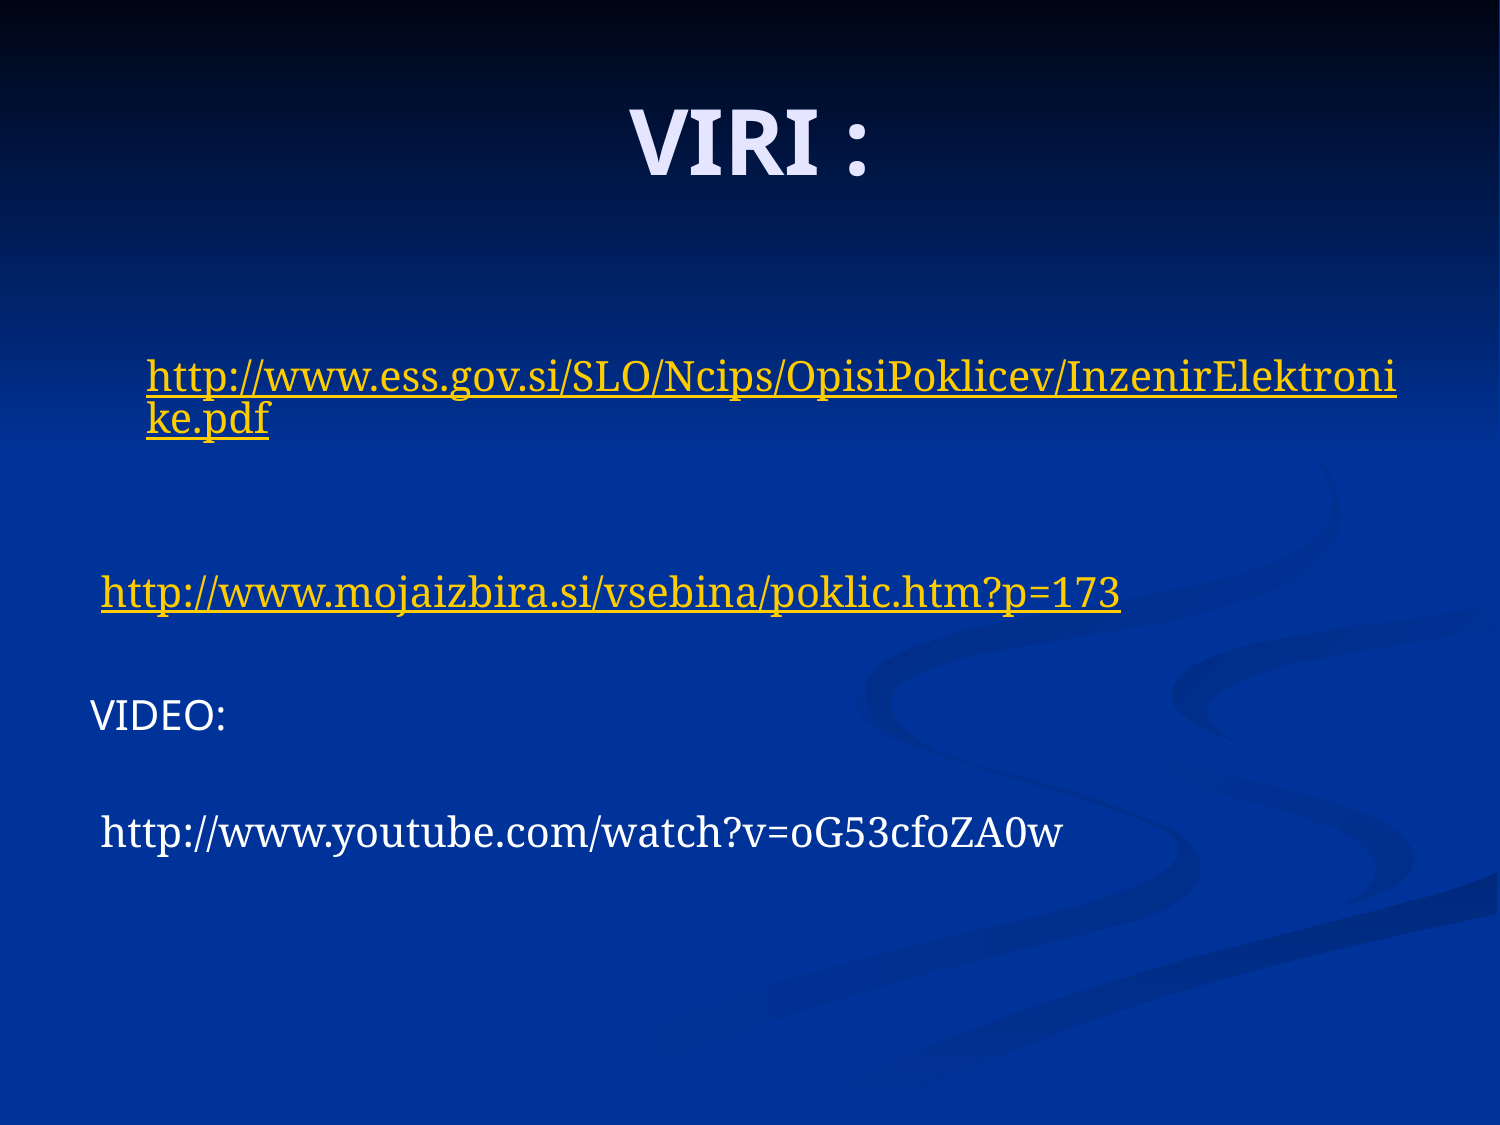

# VIRI :
 http://www.ess.gov.si/SLO/Ncips/OpisiPoklicev/InzenirElektronike.pdf
 http://www.mojaizbira.si/vsebina/poklic.htm?p=173
VIDEO:
 http://www.youtube.com/watch?v=oG53cfoZA0w